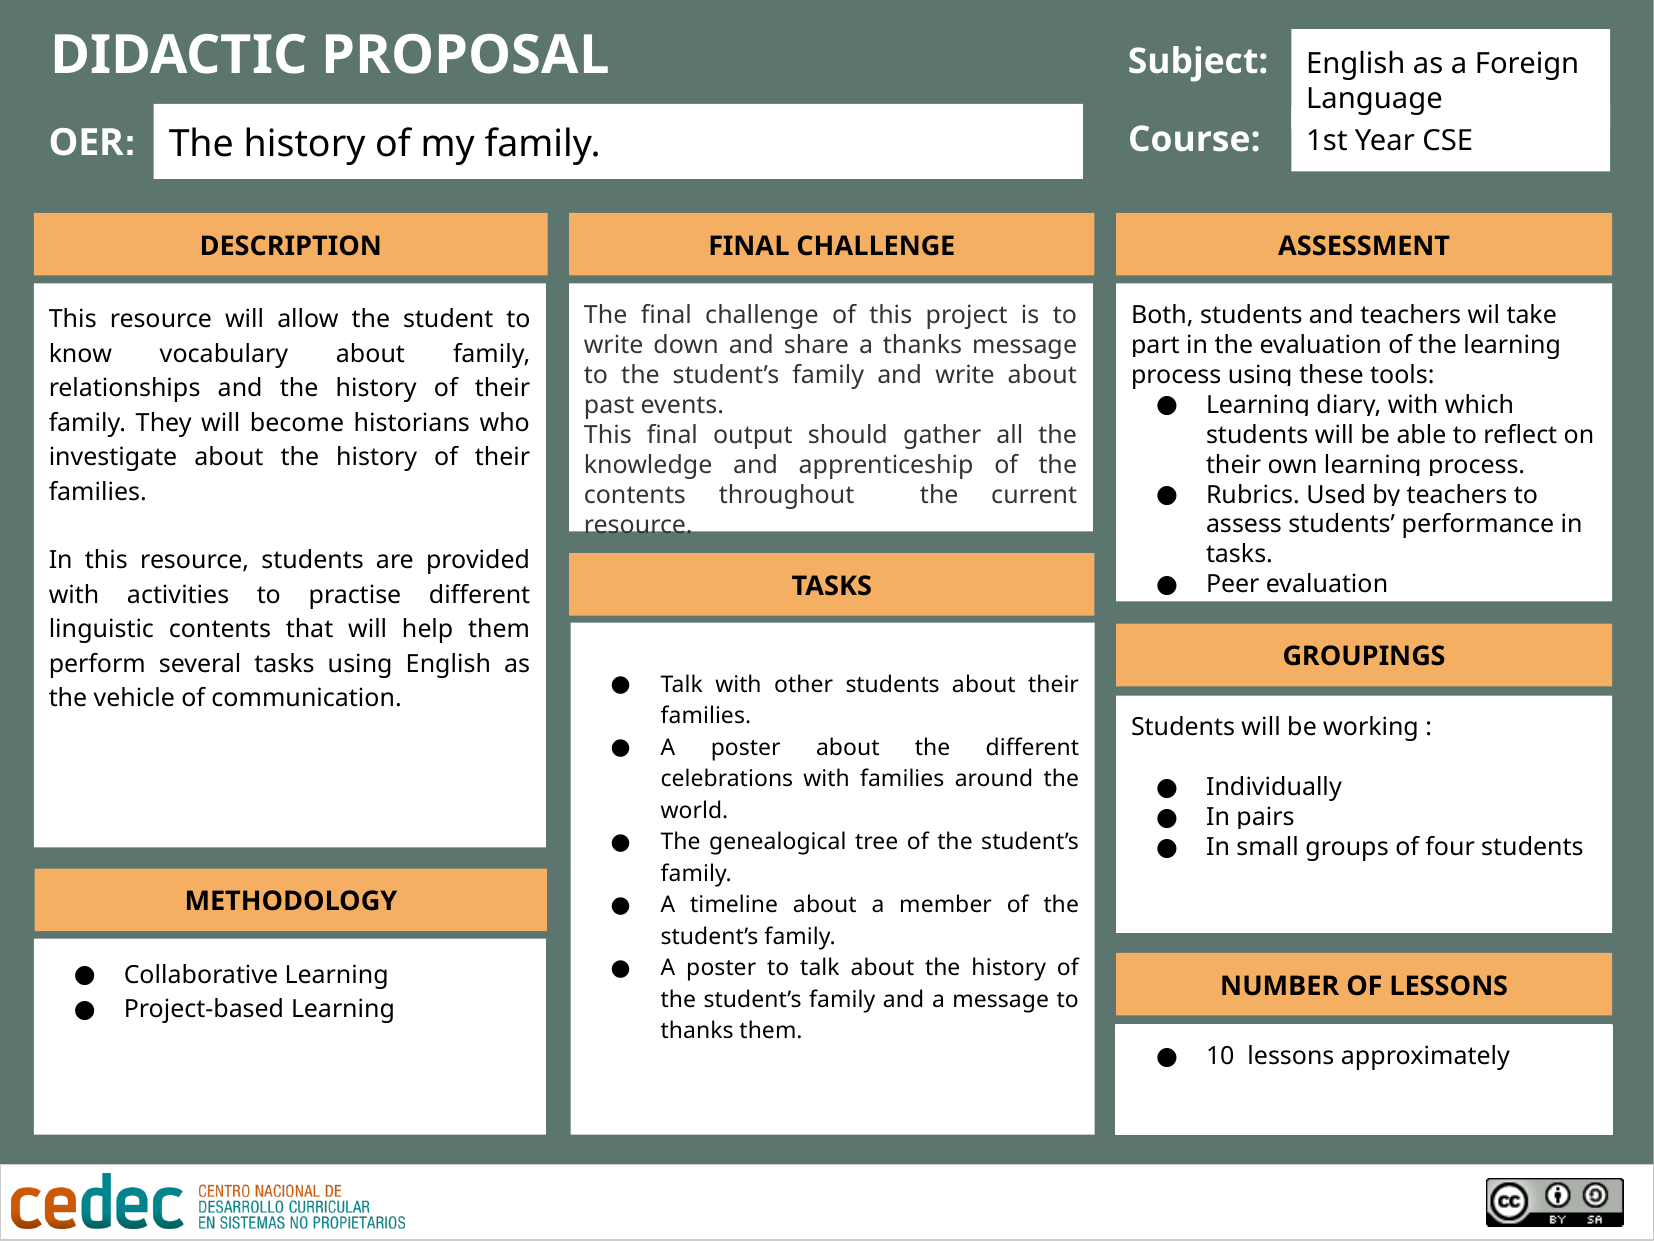

DIDACTIC PROPOSAL
English as a Foreign Language
Subject:
The history of my family.
1st Year CSE
Course:
OER:
DESCRIPTION
FINAL CHALLENGE
ASSESSMENT
This resource will allow the student to know vocabulary about family, relationships and the history of their family. They will become historians who investigate about the history of their families.
In this resource, students are provided with activities to practise different linguistic contents that will help them perform several tasks using English as the vehicle of communication.
The final challenge of this project is to write down and share a thanks message to the student’s family and write about past events.
This final output should gather all the knowledge and apprenticeship of the contents throughout the current resource.
Both, students and teachers wil take part in the evaluation of the learning process using these tools:
Learning diary, with which students will be able to reflect on their own learning process.
Rubrics. Used by teachers to assess students’ performance in tasks.
Peer evaluation
TASKS
Talk with other students about their families.
A poster about the different celebrations with families around the world.
The genealogical tree of the student’s family.
A timeline about a member of the student’s family.
A poster to talk about the history of the student’s family and a message to thanks them.
GROUPINGS
Students will be working :
Individually
In pairs
In small groups of four students
METHODOLOGY
Collaborative Learning
Project-based Learning
NUMBER OF LESSONS
10 lessons approximately